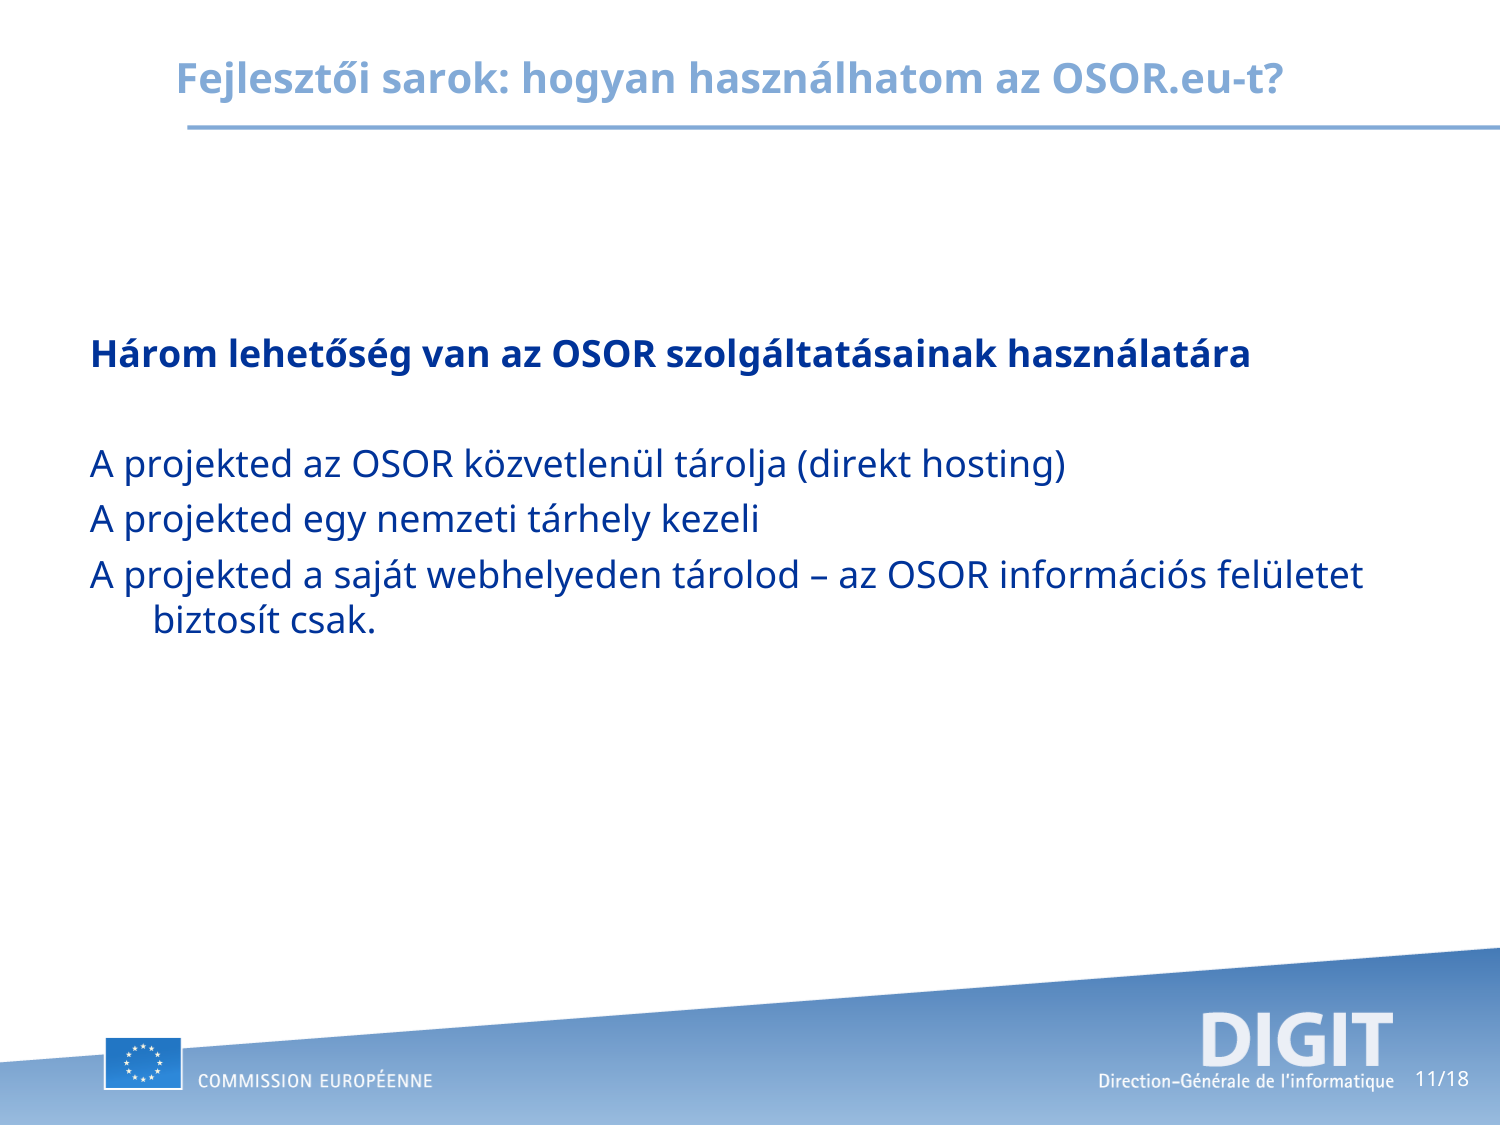

# Fejlesztői sarok: hogyan használhatom az OSOR.eu-t?
Három lehetőség van az OSOR szolgáltatásainak használatára
A projekted az OSOR közvetlenül tárolja (direkt hosting)
A projekted egy nemzeti tárhely kezeli
A projekted a saját webhelyeden tárolod – az OSOR információs felületet biztosít csak.